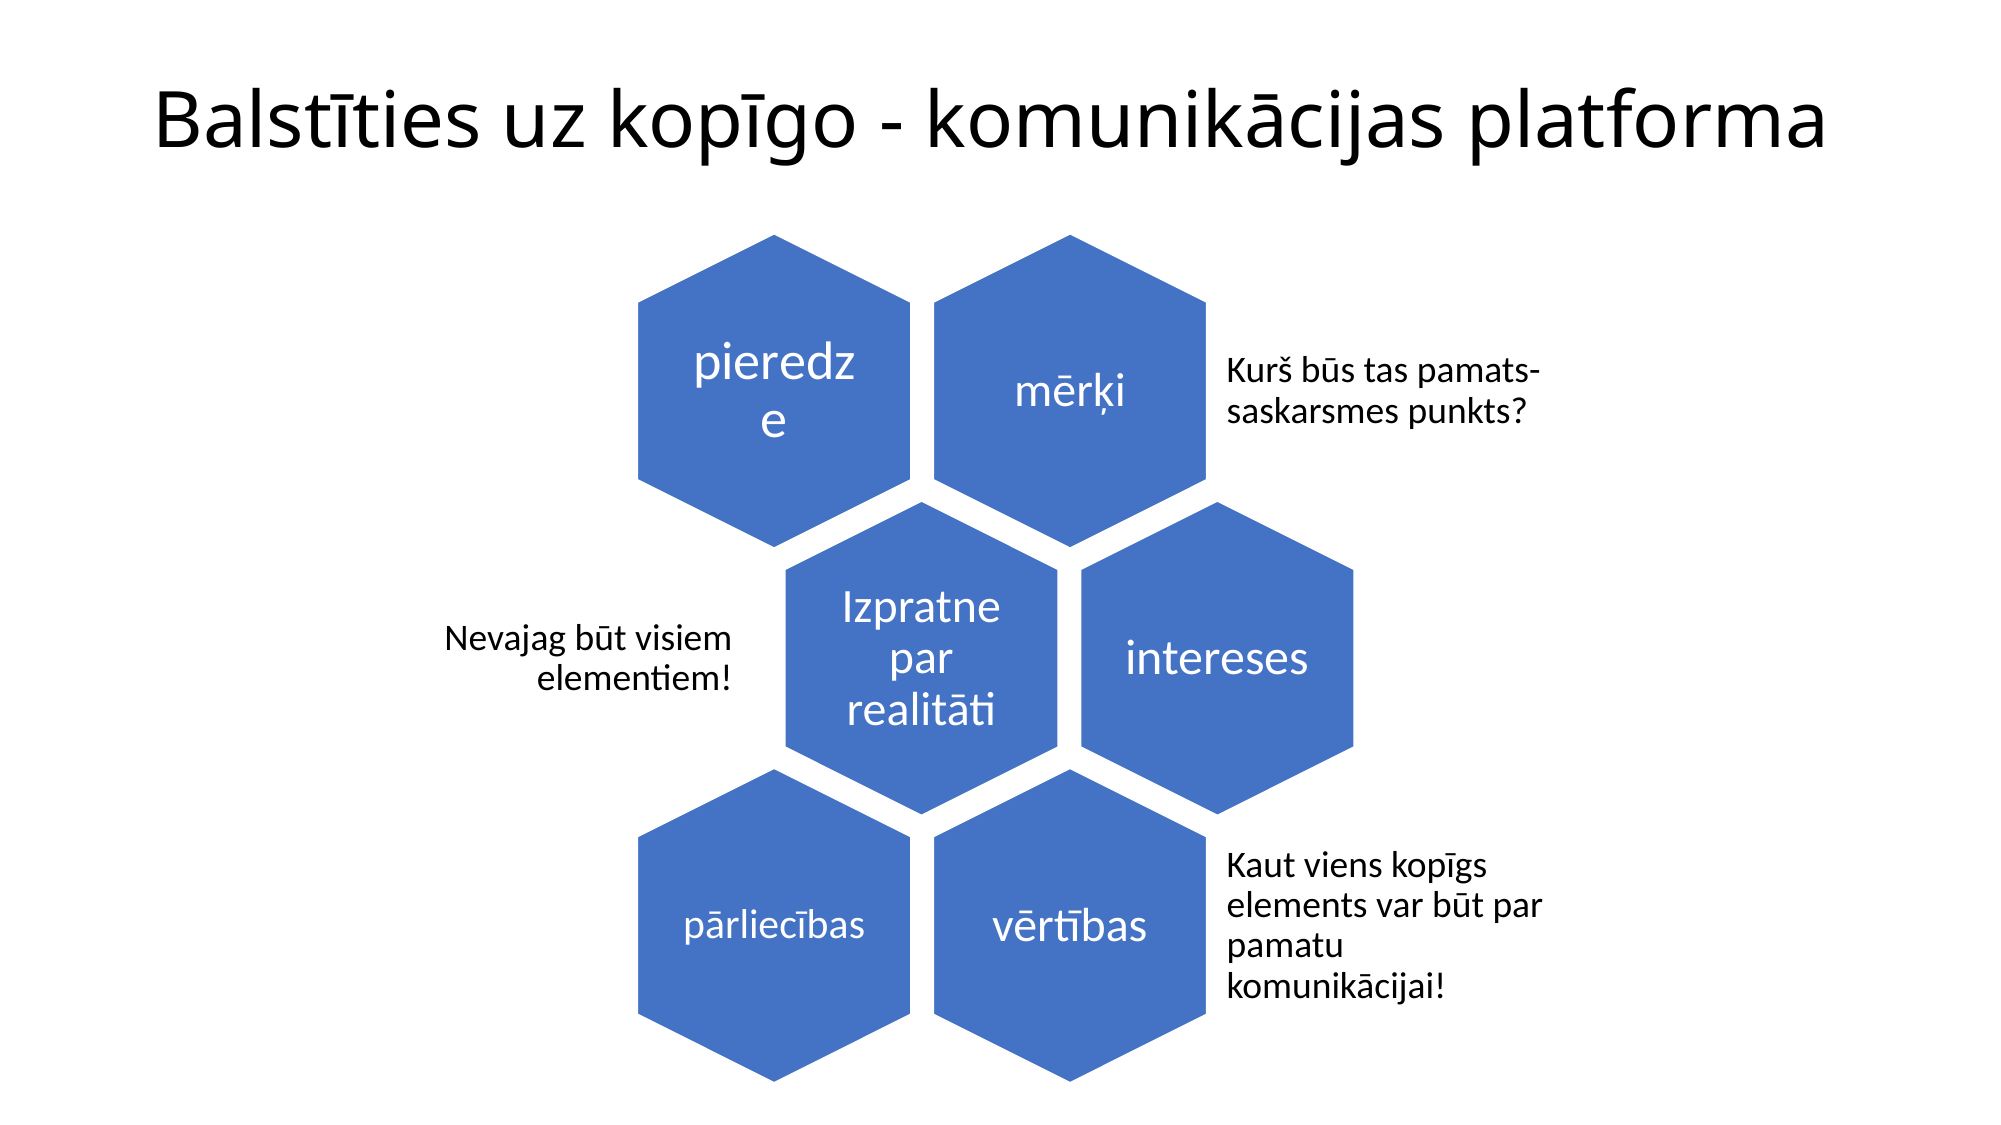

# Balstīties uz kopīgo - komunikācijas platforma
pieredze
mērķi
Kurš būs tas pamats- saskarsmes punkts?
Izpratne par realitāti
intereses
Nevajag būt visiem elementiem!
pārliecības
vērtības
Kaut viens kopīgs elements var būt par pamatu komunikācijai!